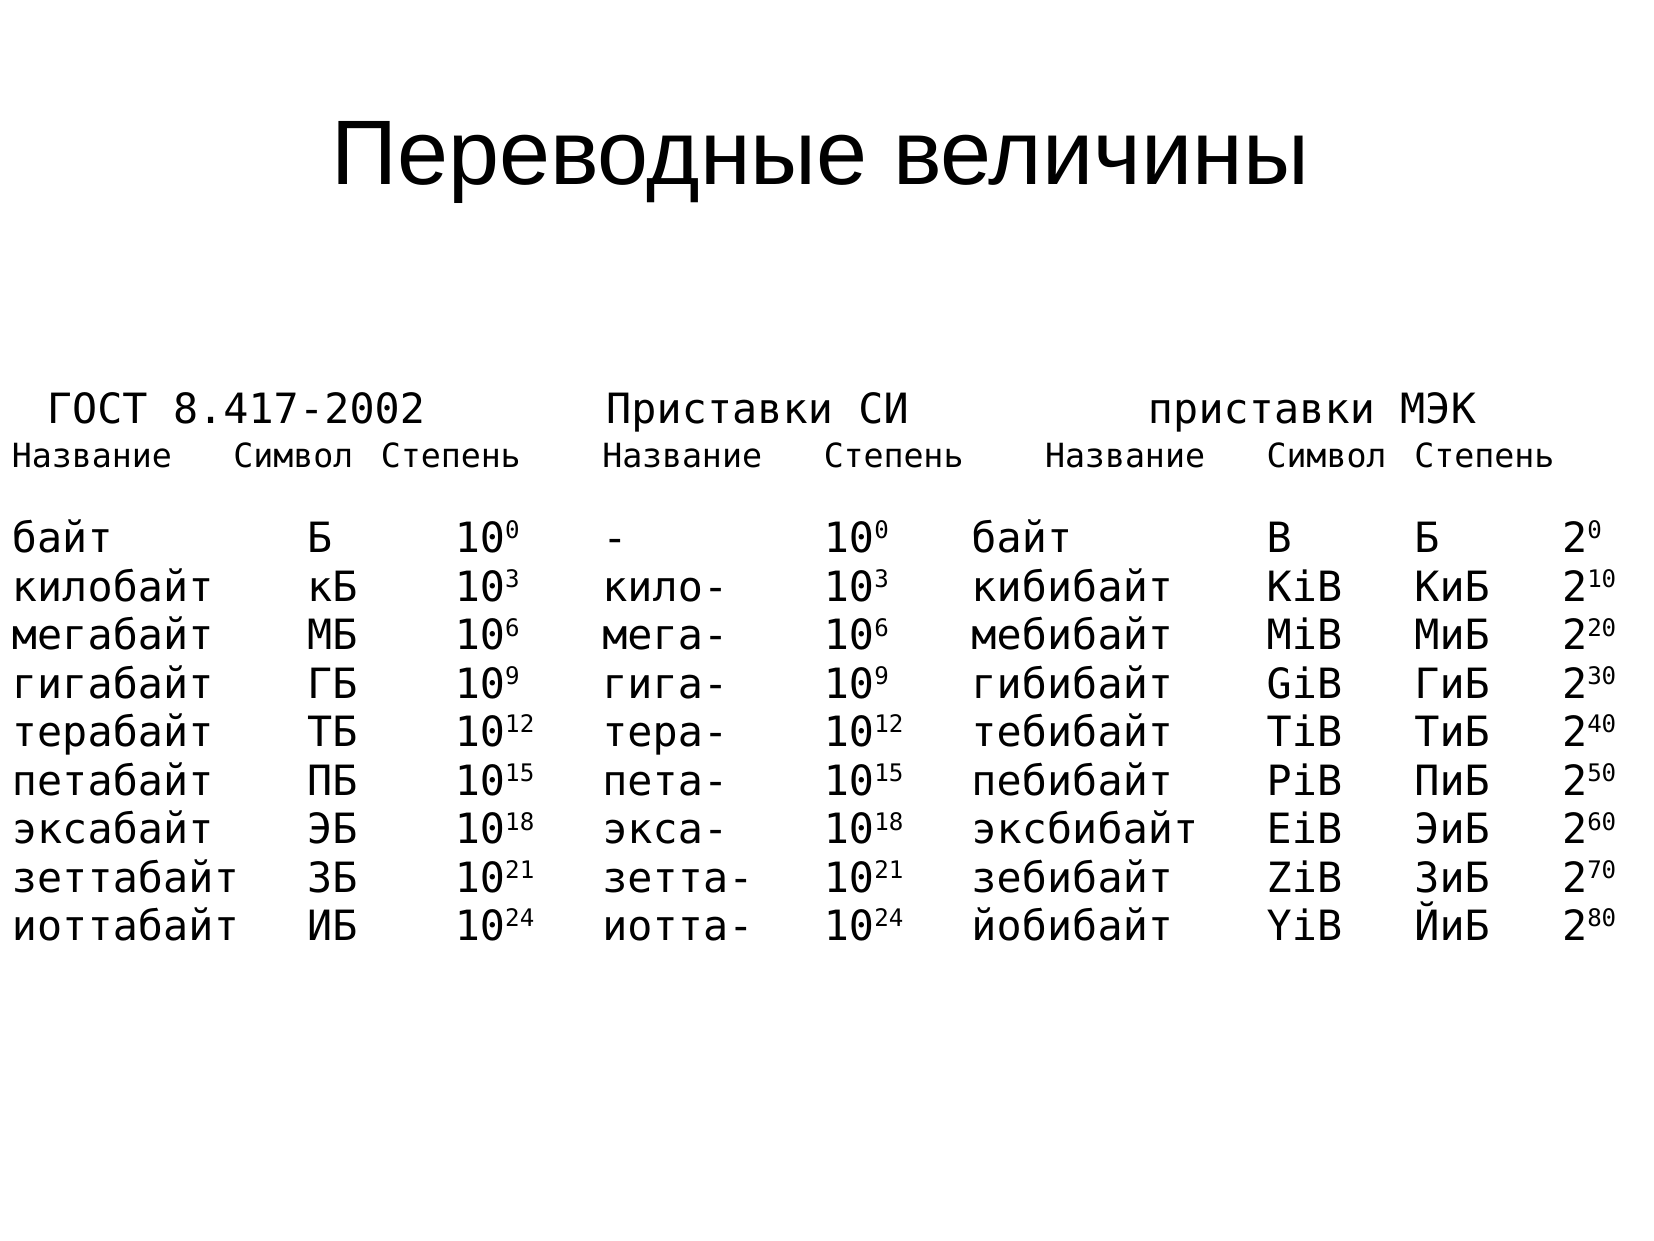

# ГОСТ 8.417-2002 	 Приставки СИ 	 приставки МЭК Название 	Символ 	Степень 	Название 	Степень 	Название 	Символ 	Степень байт 			Б 		100 	- 			100 	байт 			B 		Б 		20 килобайт 	кБ 	103 	кило- 	103 	кибибайт 	KiB 	КиБ 	210 мегабайт 	МБ 	106 	мега- 	106 	мебибайт 	MiB 	МиБ 	220 гигабайт 	ГБ 	109 	гига- 	109 	гибибайт 	GiB 	ГиБ 	230 терабайт 	ТБ 	1012 	тера- 	1012 	тебибайт 	TiB 	ТиБ 	240 петабайт 	ПБ 	1015 	пета- 	1015 	пебибайт 	PiB 	ПиБ 	250 эксабайт 	ЭБ 	1018 	экса- 	1018 	эксбибайт 	EiB 	ЭиБ 	260 зеттабайт 	ЗБ 	1021 	зетта- 	1021 	зебибайт 	ZiB 	ЗиБ 	270 иоттабайт 	ИБ 	1024 	иотта- 	1024 	йобибайт 	YiB 	ЙиБ 	280
Переводные величины